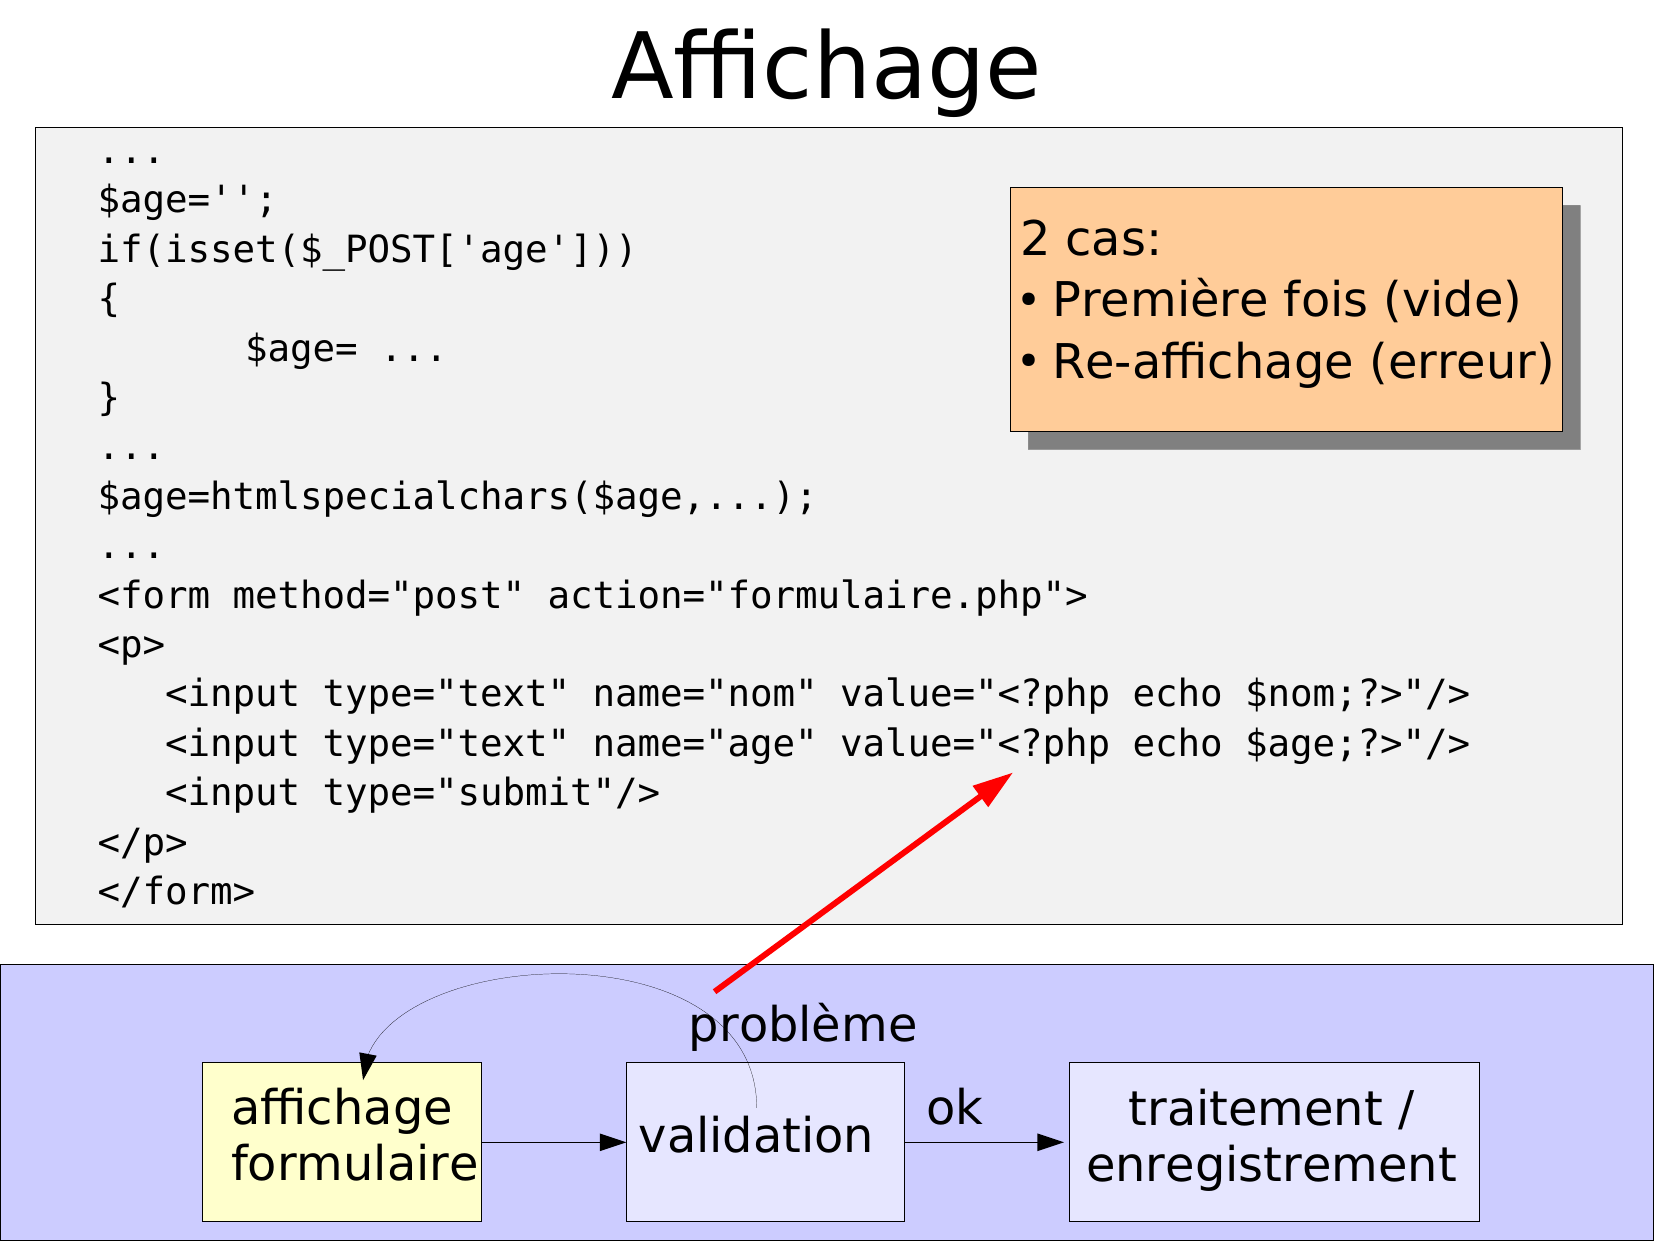

# Affichage
...
$age='';
if(isset($_POST['age']))
{
		$age= ...
}
...
$age=htmlspecialchars($age,...);
...
<form method="post" action="formulaire.php">
<p>
 <input type="text" name="nom" value="<?php echo $nom;?>"/>
 <input type="text" name="age" value="<?php echo $age;?>"/>
 <input type="submit"/>
</p>
</form>
2 cas:
 Première fois (vide)
 Re-affichage (erreur)
problème
ok
affichage
formulaire
traitement /
enregistrement
validation